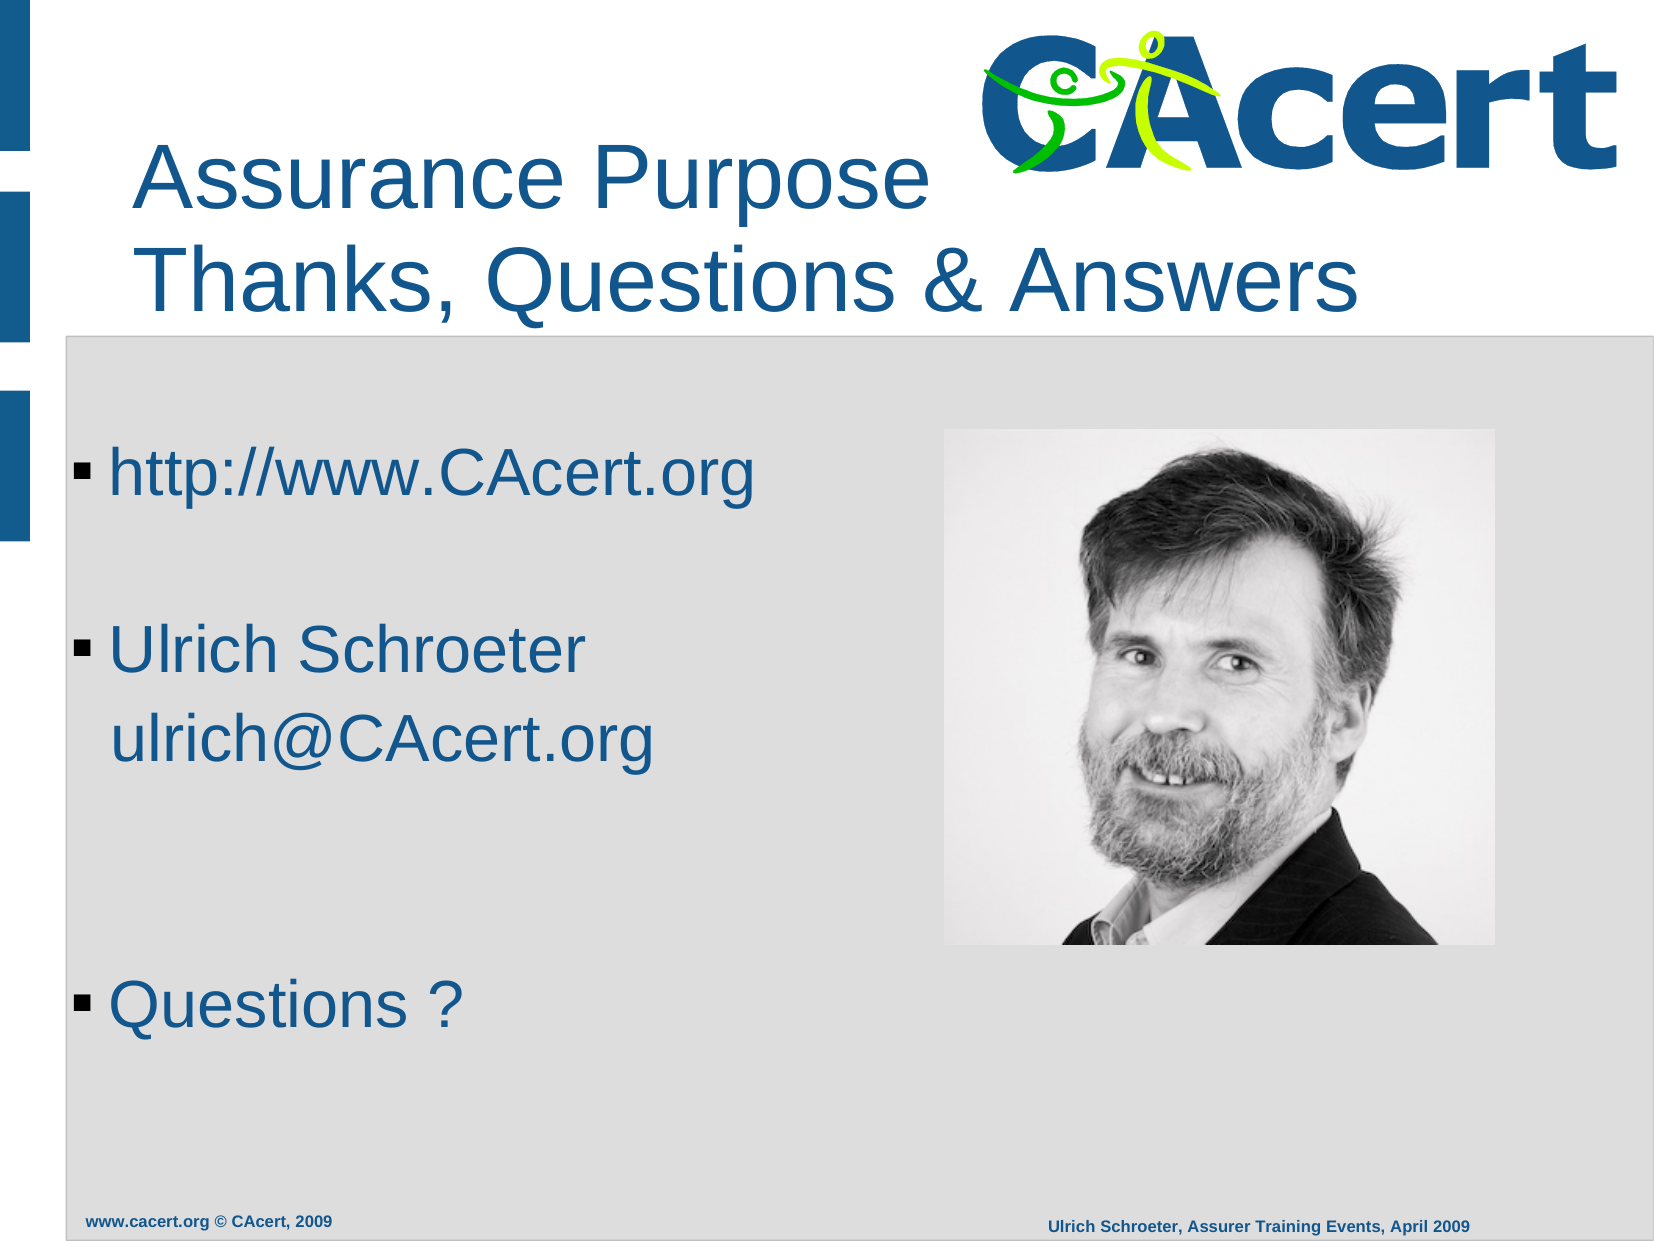

Assurance Purpose
Thanks, Questions & Answers
 http://www.CAcert.org
 Ulrich Schroeter
 ulrich@CAcert.org
 Questions ?